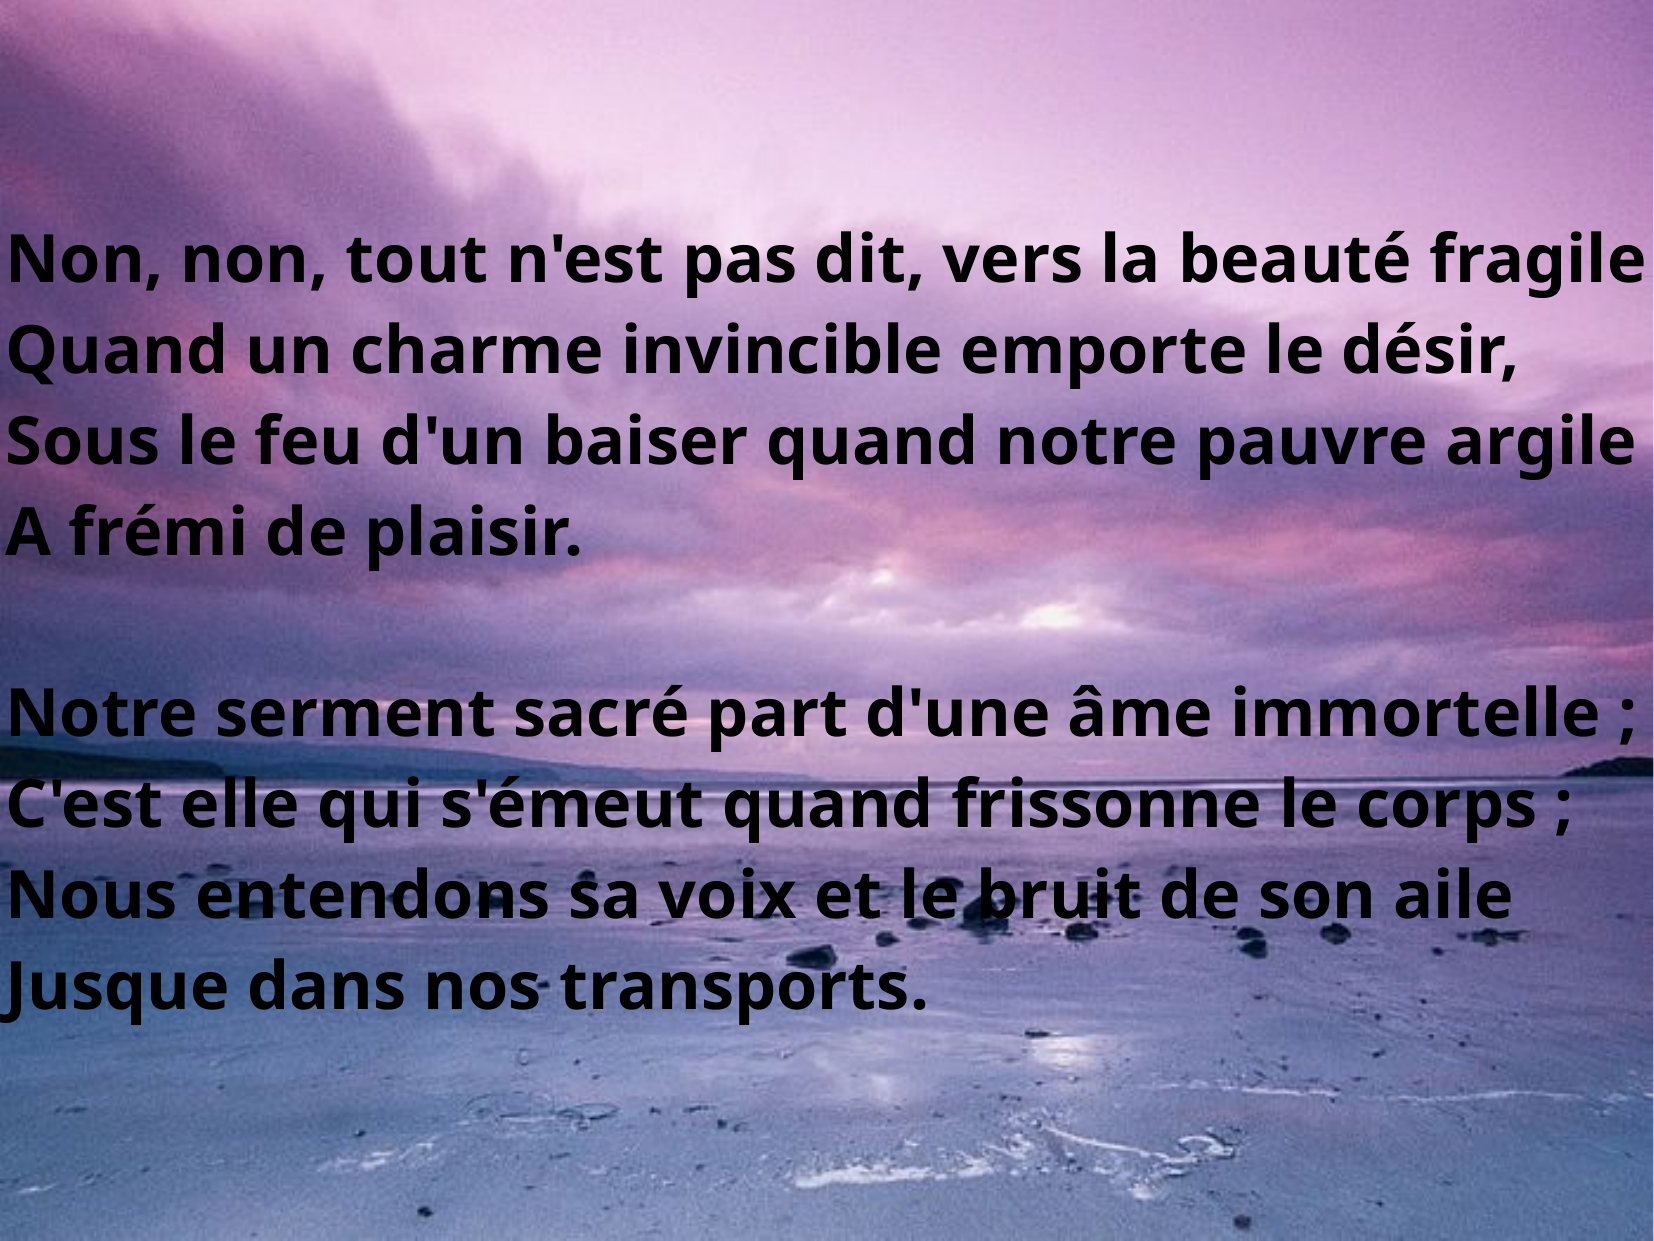

Non, non, tout n'est pas dit, vers la beauté fragile
Quand un charme invincible emporte le désir,
Sous le feu d'un baiser quand notre pauvre argile
A frémi de plaisir.
Notre serment sacré part d'une âme immortelle ;
C'est elle qui s'émeut quand frissonne le corps ;
Nous entendons sa voix et le bruit de son aile
Jusque dans nos transports.
#